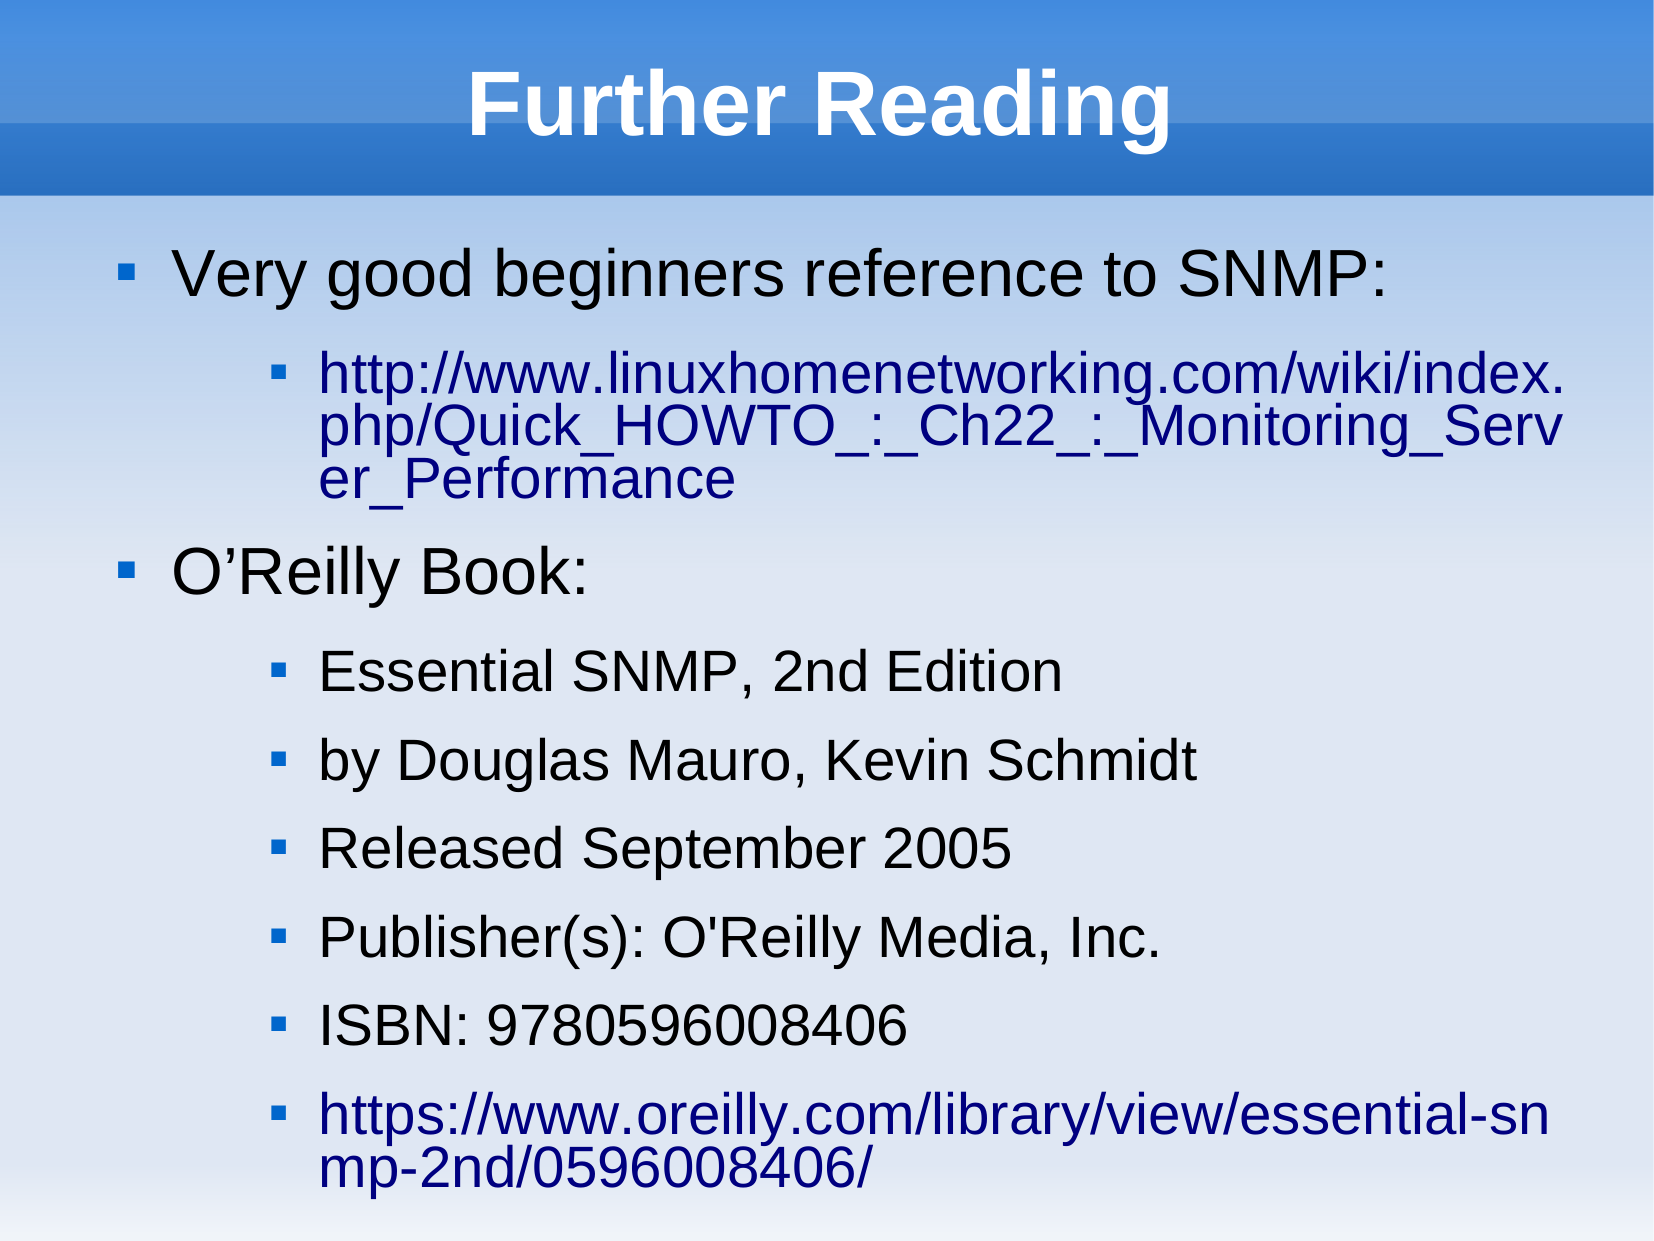

# Further Reading
Very good beginners reference to SNMP:
http://www.linuxhomenetworking.com/wiki/index.php/Quick_HOWTO_:_Ch22_:_Monitoring_Server_Performance
O’Reilly Book:
Essential SNMP, 2nd Edition
by Douglas Mauro, Kevin Schmidt
Released September 2005
Publisher(s): O'Reilly Media, Inc.
ISBN: 9780596008406
https://www.oreilly.com/library/view/essential-snmp-2nd/0596008406/